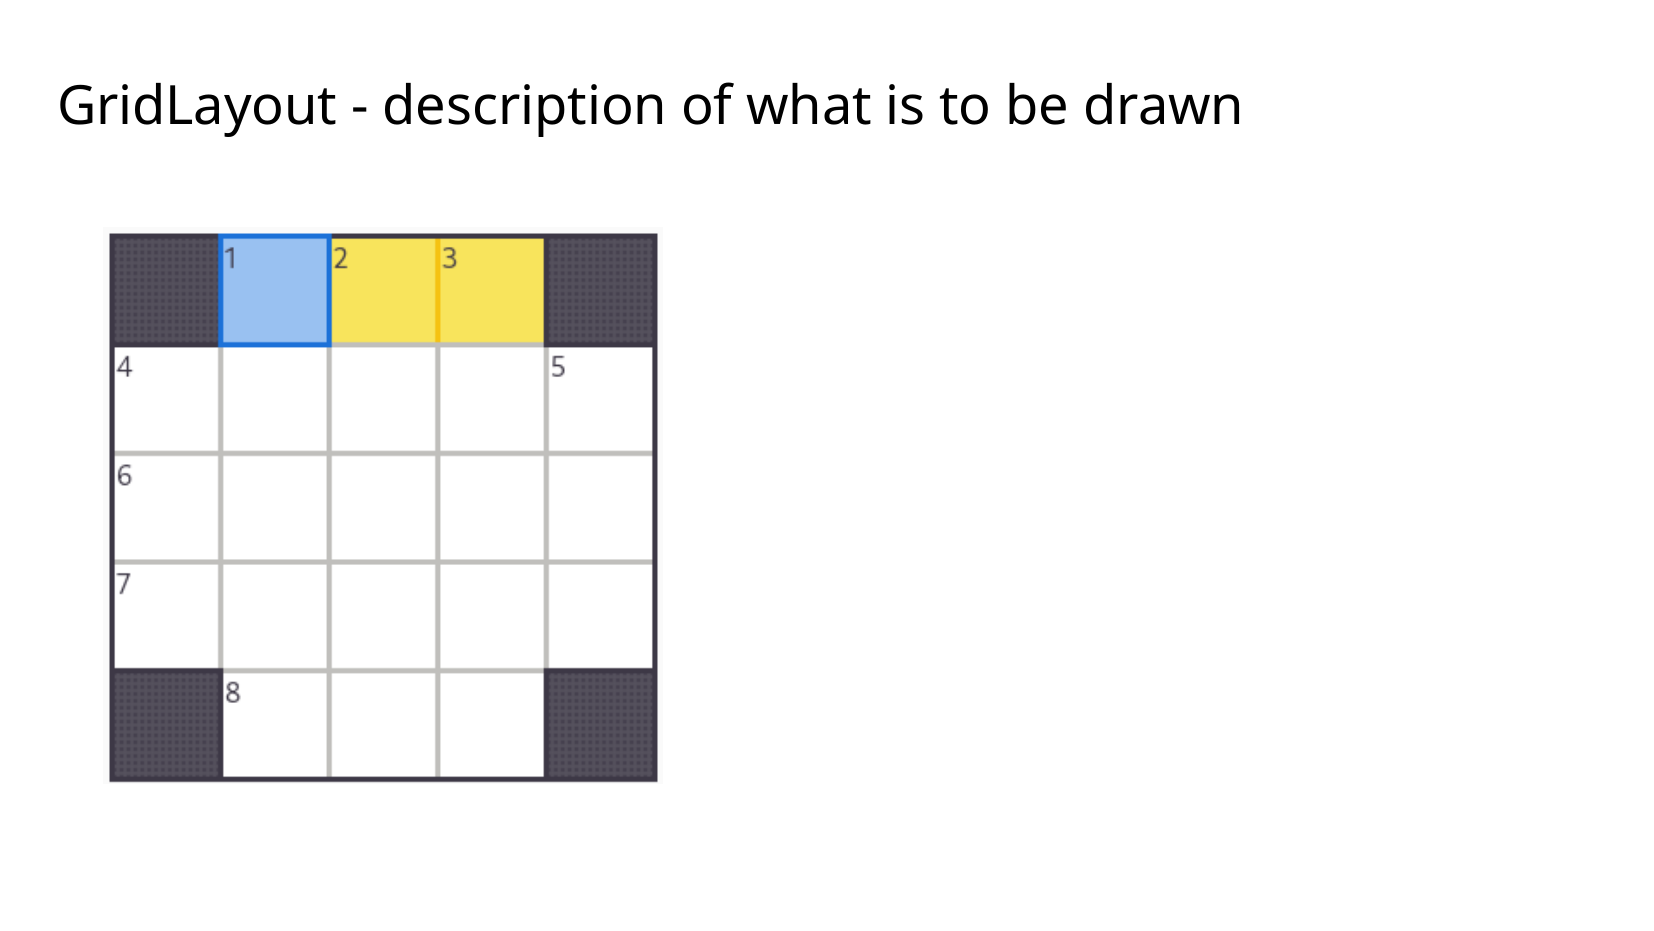

# GridLayout - description of what is to be drawn